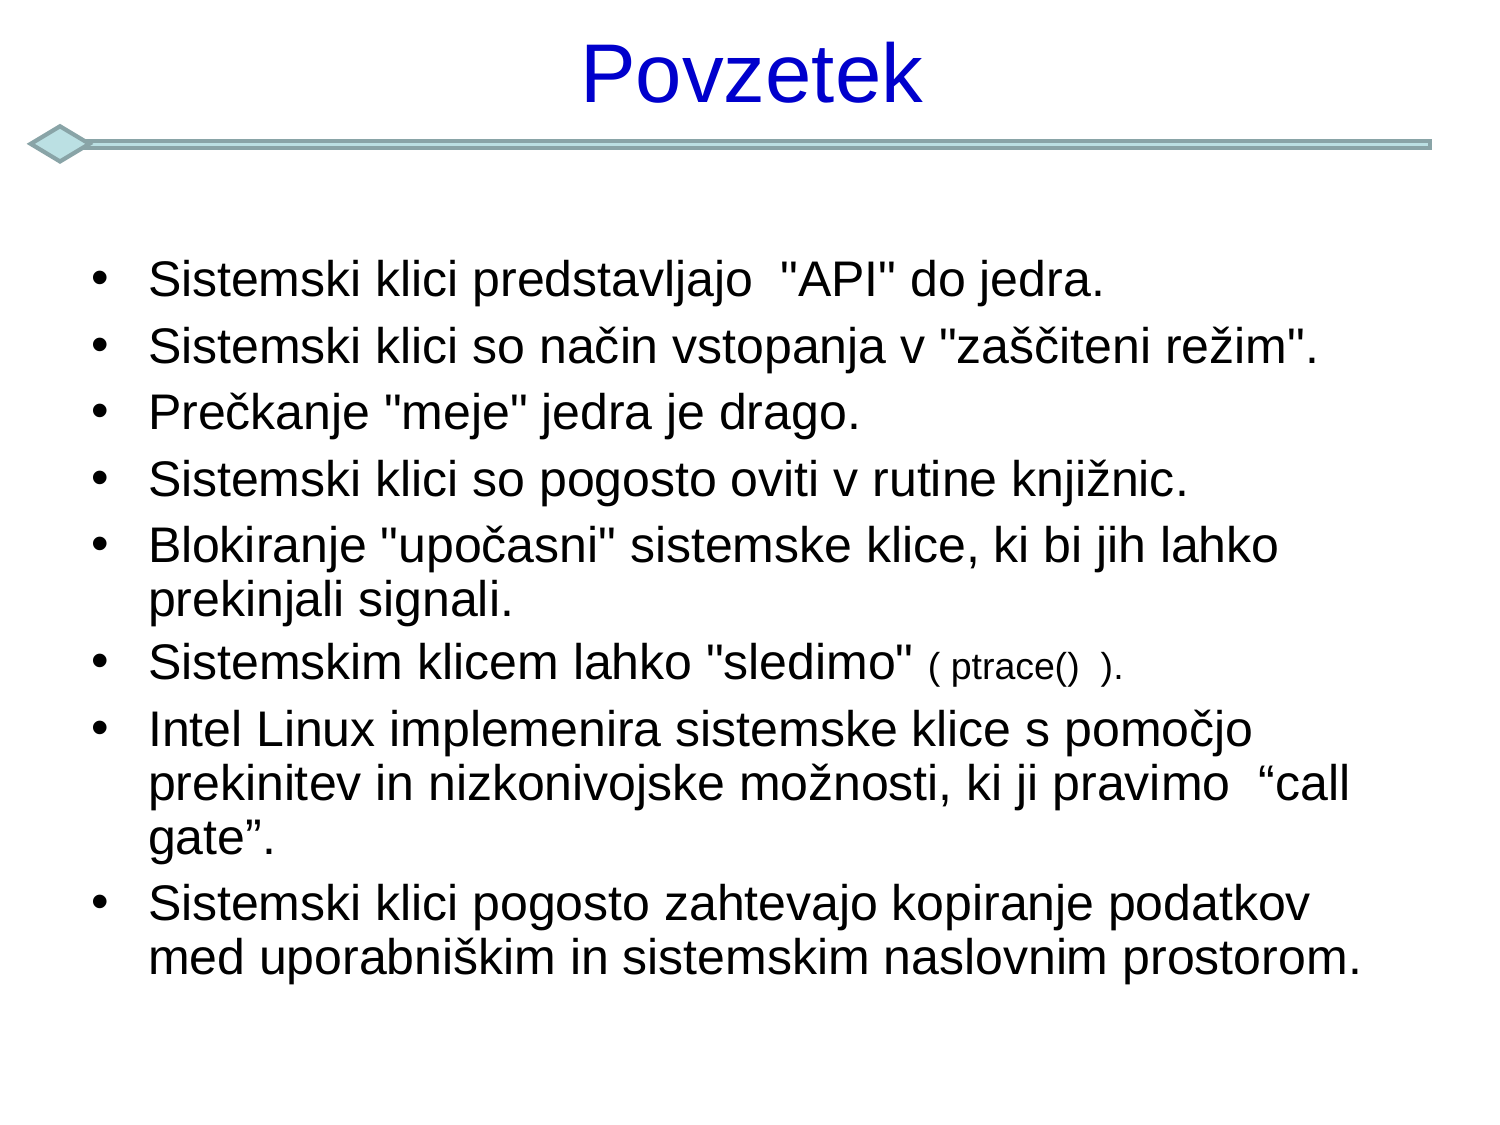

# Povzetek
Sistemski klici predstavljajo "API" do jedra.
Sistemski klici so način vstopanja v "zaščiteni režim".
Prečkanje "meje" jedra je drago.
Sistemski klici so pogosto oviti v rutine knjižnic.
Blokiranje "upočasni" sistemske klice, ki bi jih lahko prekinjali signali.
Sistemskim klicem lahko "sledimo" ( ptrace() ).
Intel Linux implemenira sistemske klice s pomočjo prekinitev in nizkonivojske možnosti, ki ji pravimo “call gate”.
Sistemski klici pogosto zahtevajo kopiranje podatkov med uporabniškim in sistemskim naslovnim prostorom.